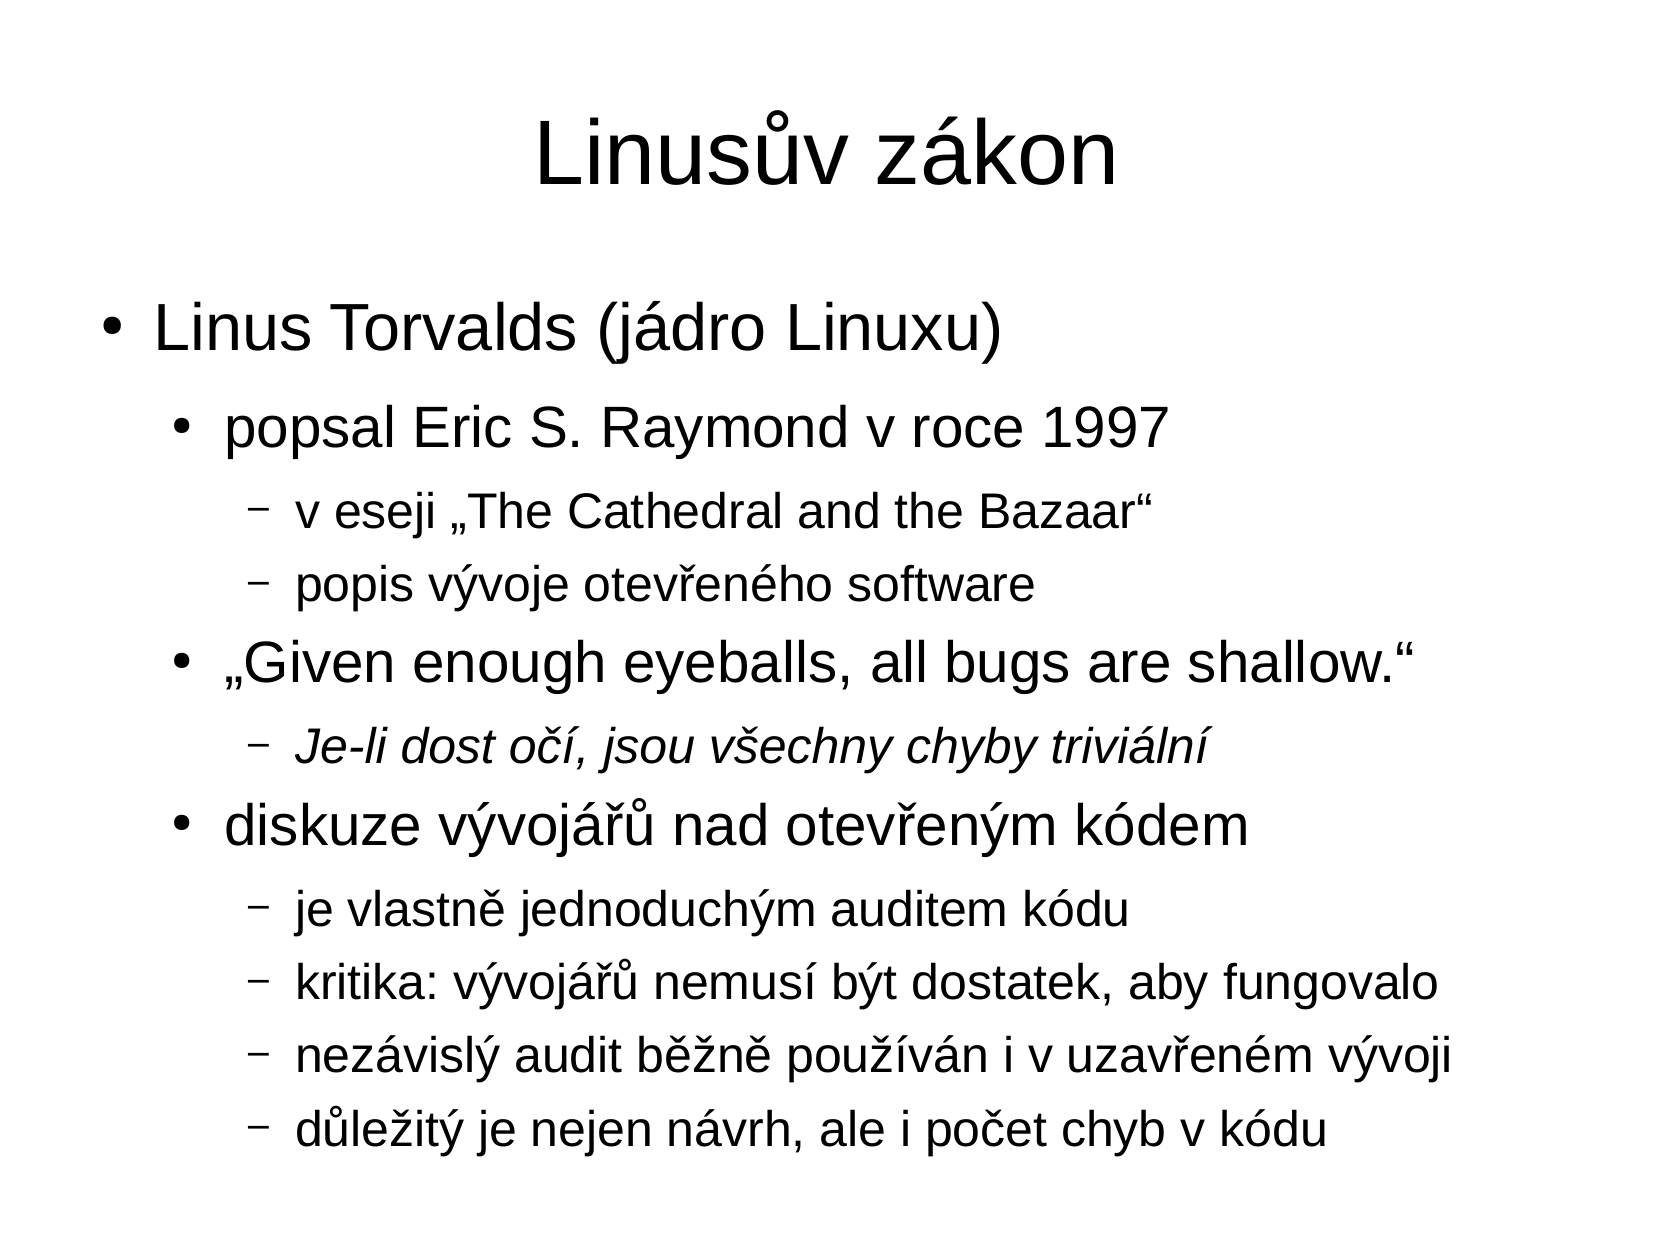

# Linusův zákon
Linus Torvalds (jádro Linuxu)
popsal Eric S. Raymond v roce 1997
v eseji „The Cathedral and the Bazaar“
popis vývoje otevřeného software
„Given enough eyeballs, all bugs are shallow.“
Je-li dost očí, jsou všechny chyby triviální
diskuze vývojářů nad otevřeným kódem
je vlastně jednoduchým auditem kódu
kritika: vývojářů nemusí být dostatek, aby fungovalo
nezávislý audit běžně používán i v uzavřeném vývoji
důležitý je nejen návrh, ale i počet chyb v kódu